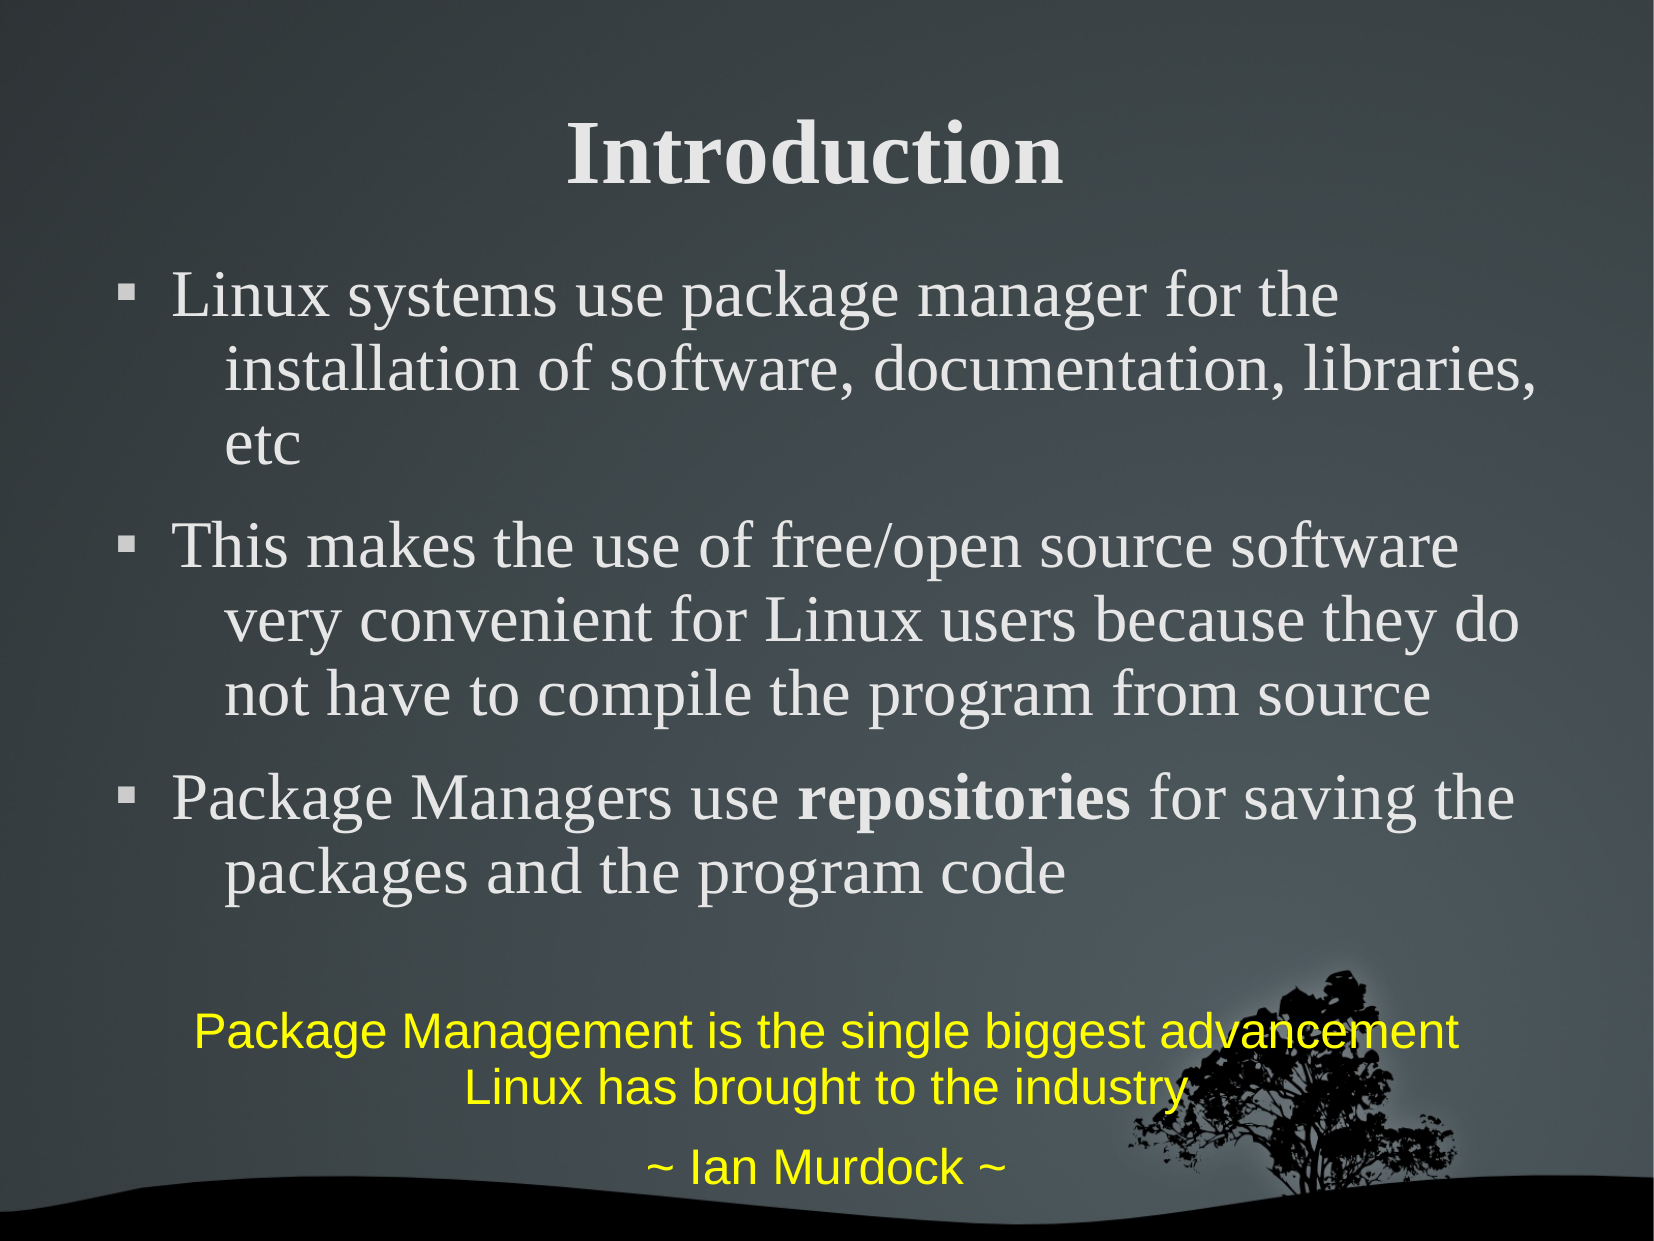

# Introduction
Linux systems use package manager for the installation of software, documentation, libraries, etc
This makes the use of free/open source software very convenient for Linux users because they do not have to compile the program from source
Package Managers use repositories for saving the packages and the program code
Package Management is the single biggest advancement Linux has brought to the industry
~ Ian Murdock ~